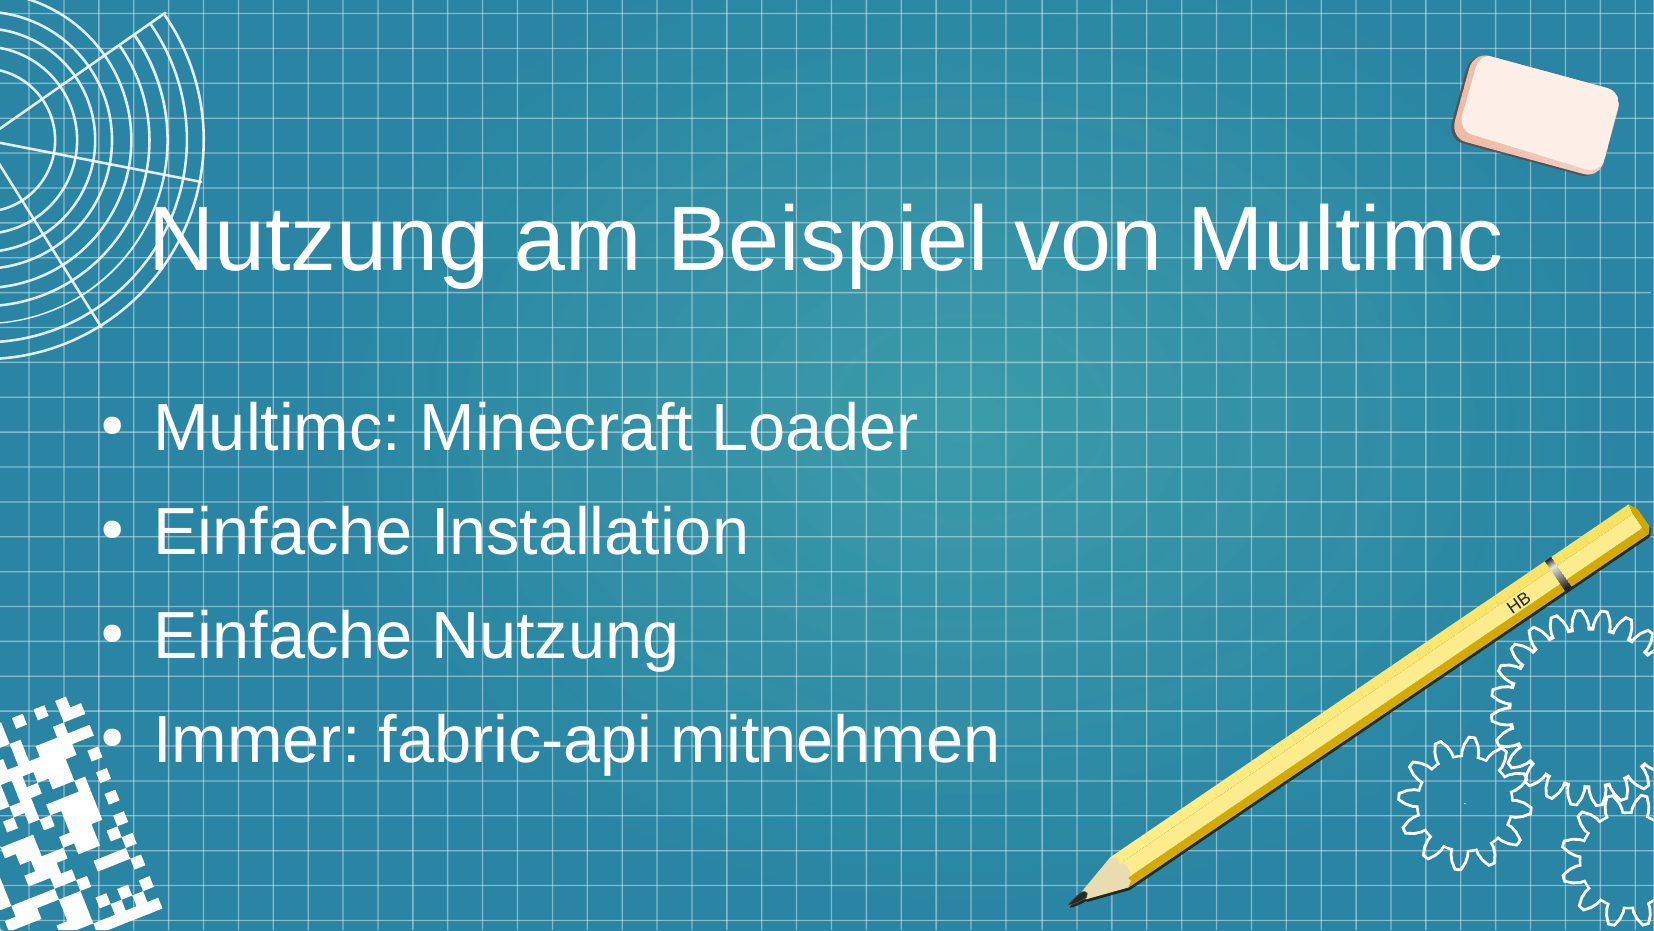

# Nutzung am Beispiel von Multimc
Multimc: Minecraft Loader
Einfache Installation
Einfache Nutzung
Immer: fabric-api mitnehmen